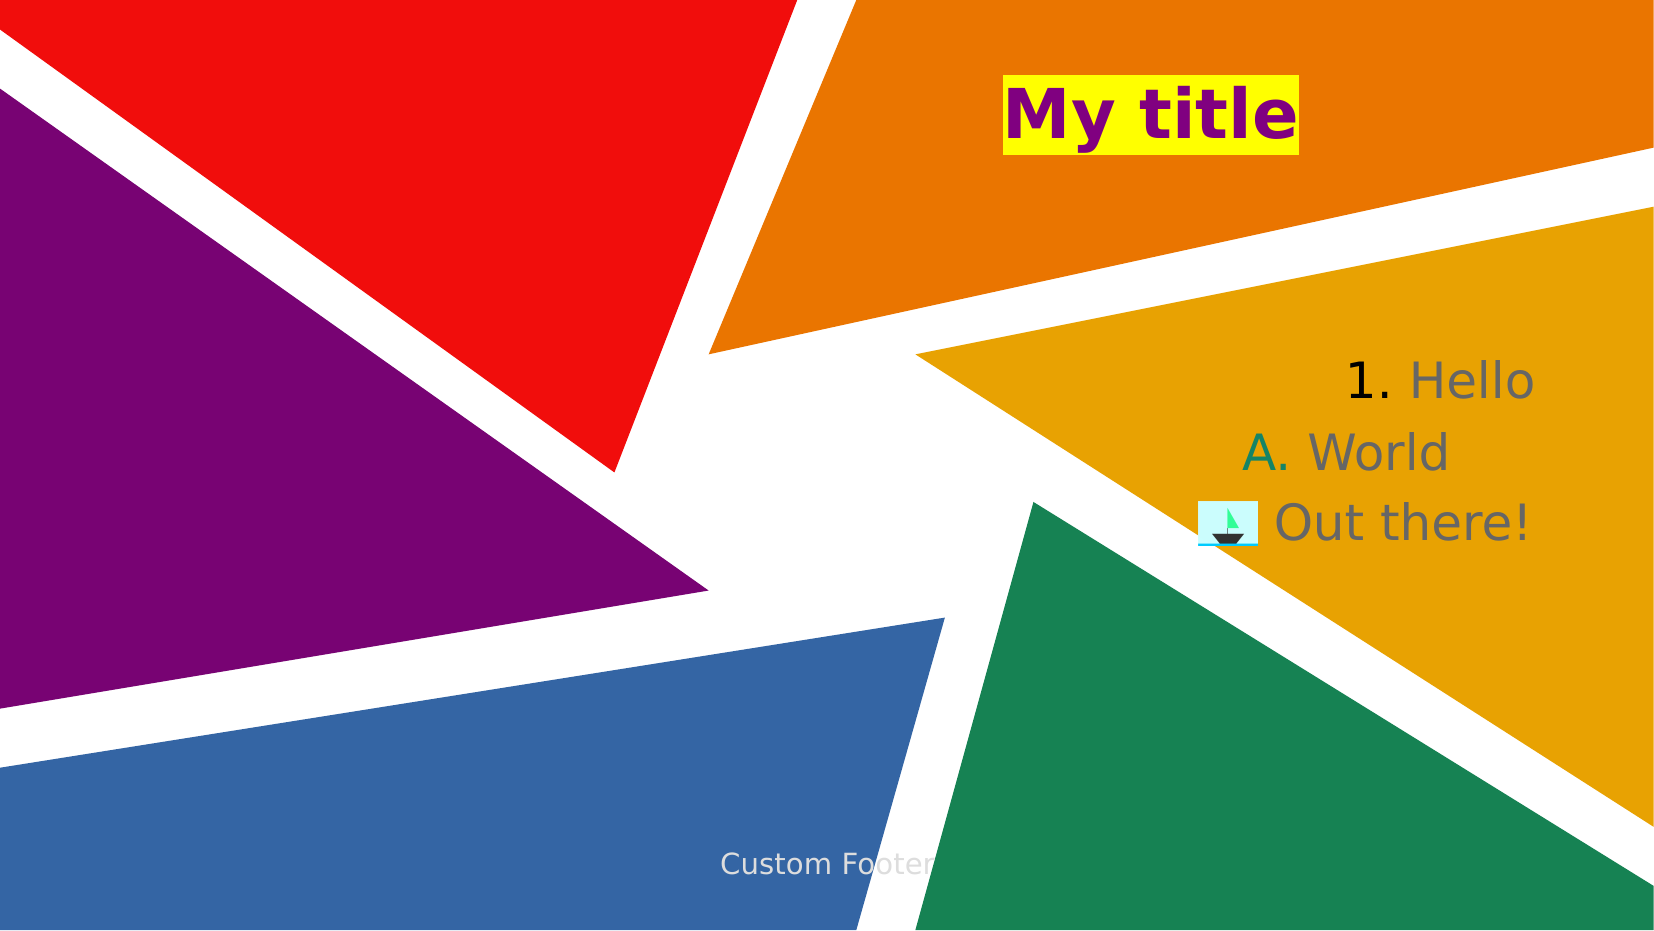

My title
# Hello
 World
 Out there!
Custom Footer